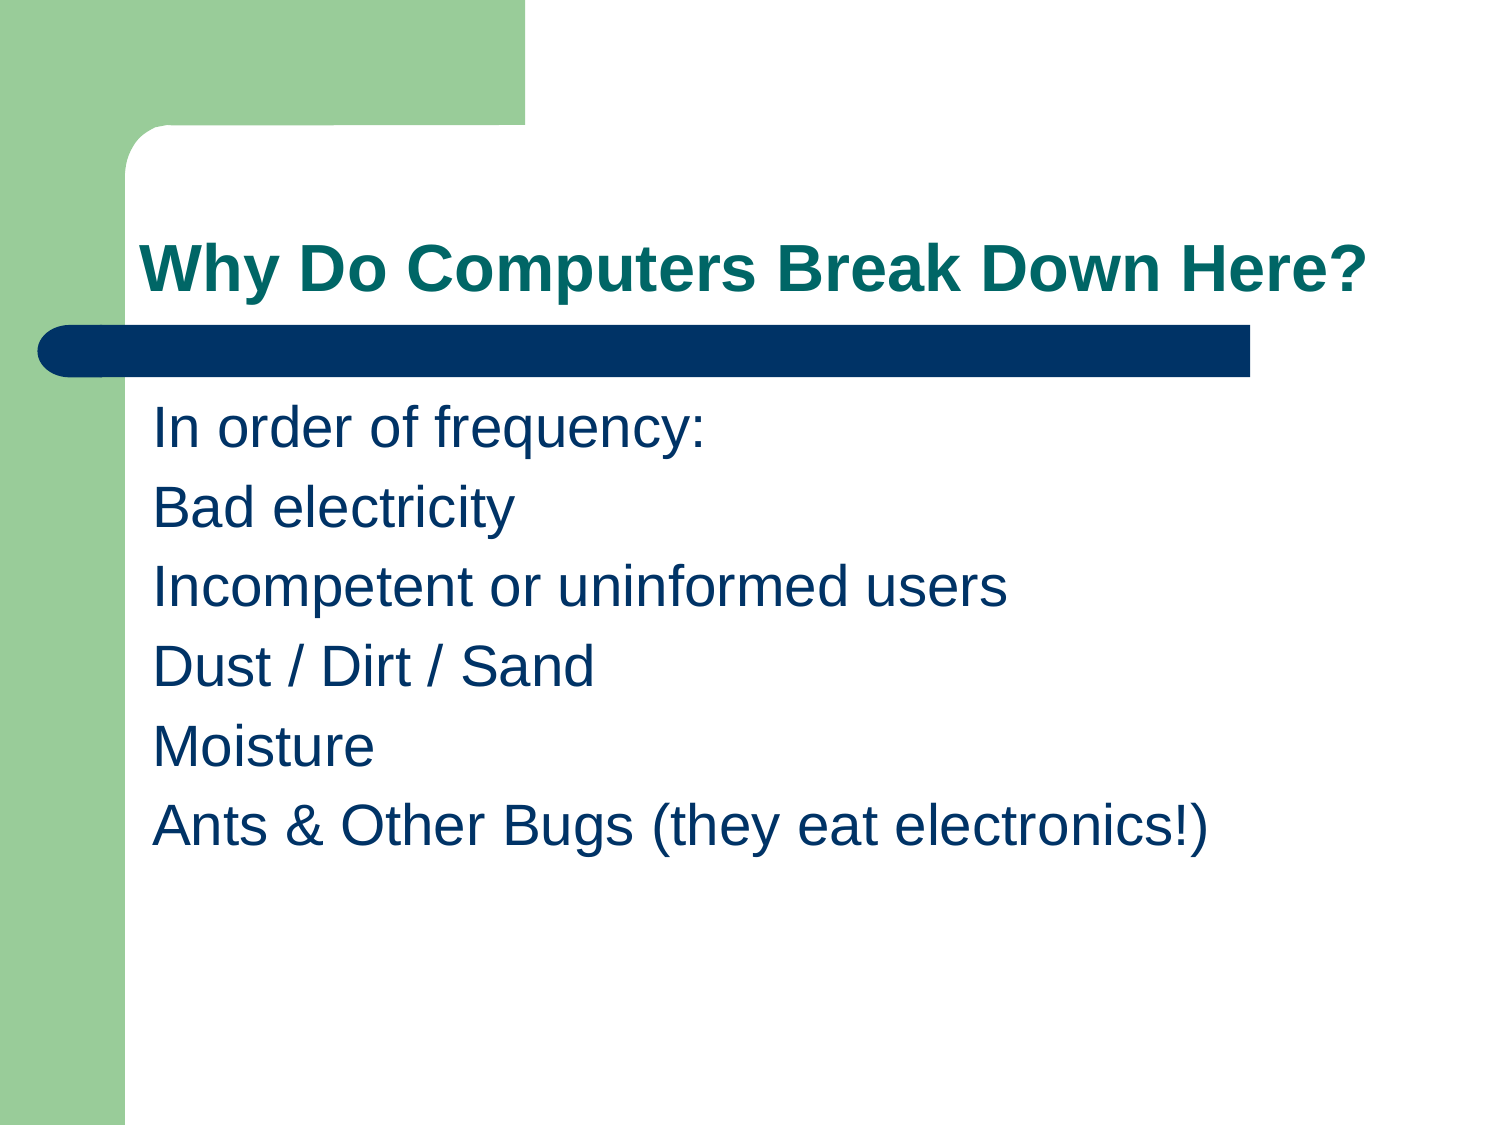

# Why Do Computers Break Down Here?
In order of frequency:
Bad electricity
Incompetent or uninformed users
Dust / Dirt / Sand
Moisture
Ants & Other Bugs (they eat electronics!)